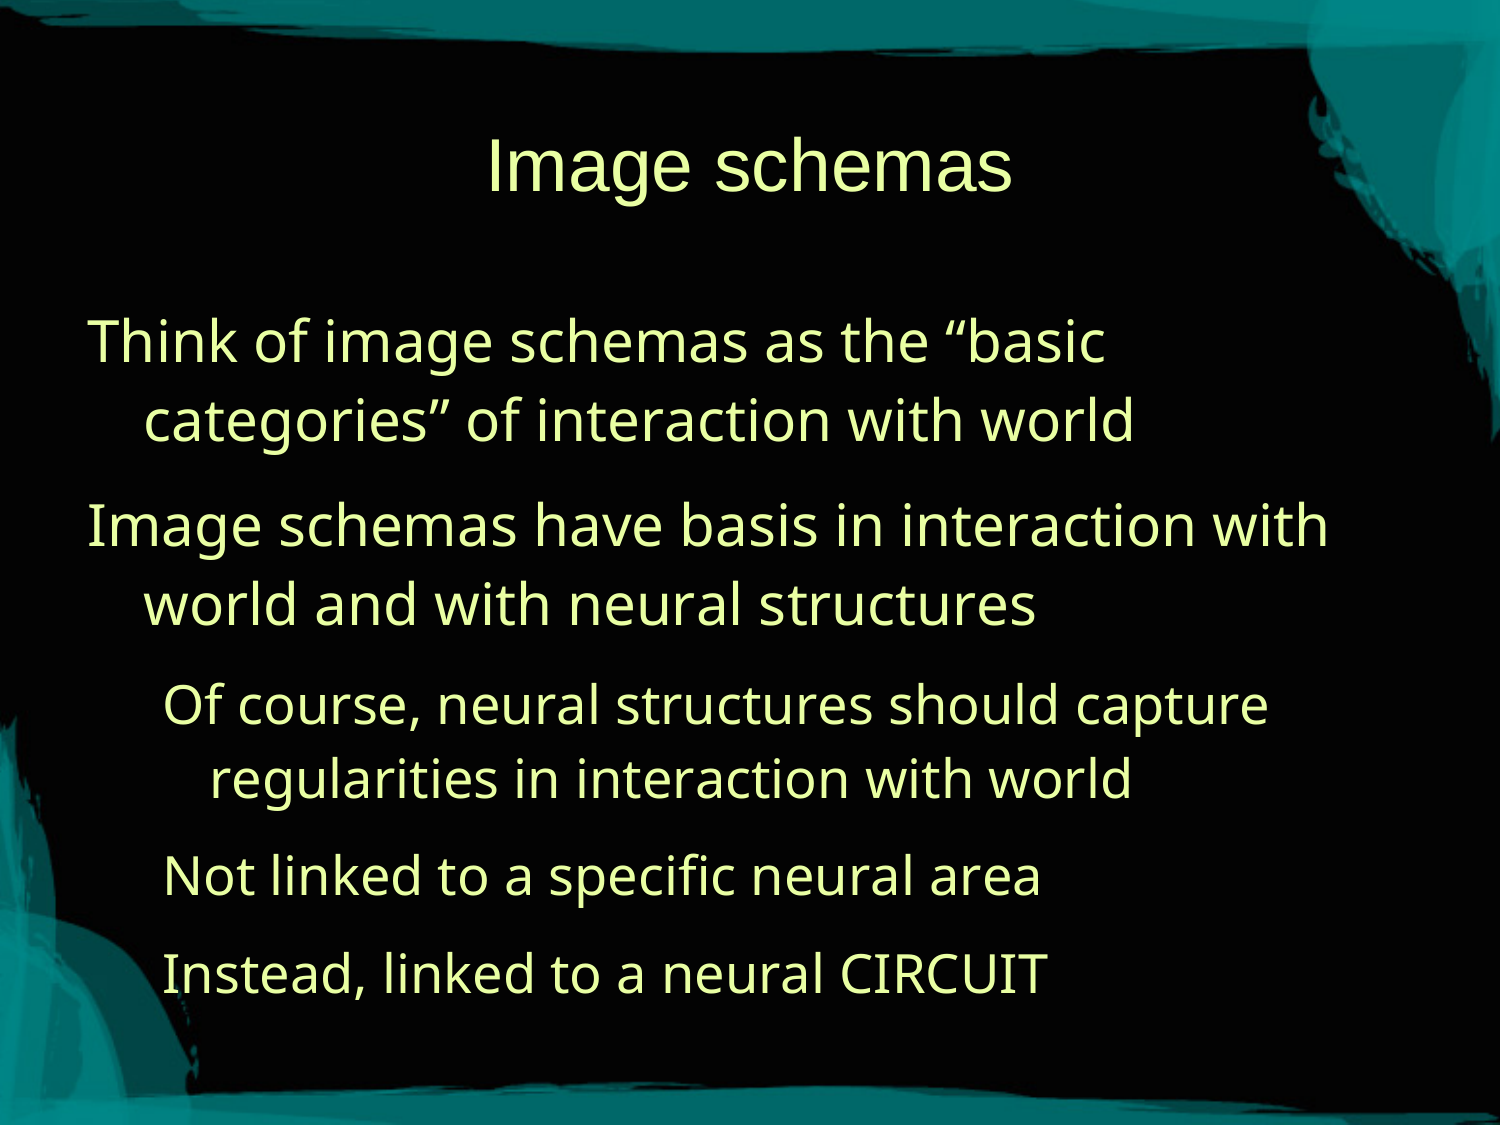

# Image schemas
Think of image schemas as the “basic categories” of interaction with world
Image schemas have basis in interaction with world and with neural structures
Of course, neural structures should capture regularities in interaction with world
Not linked to a specific neural area
Instead, linked to a neural CIRCUIT